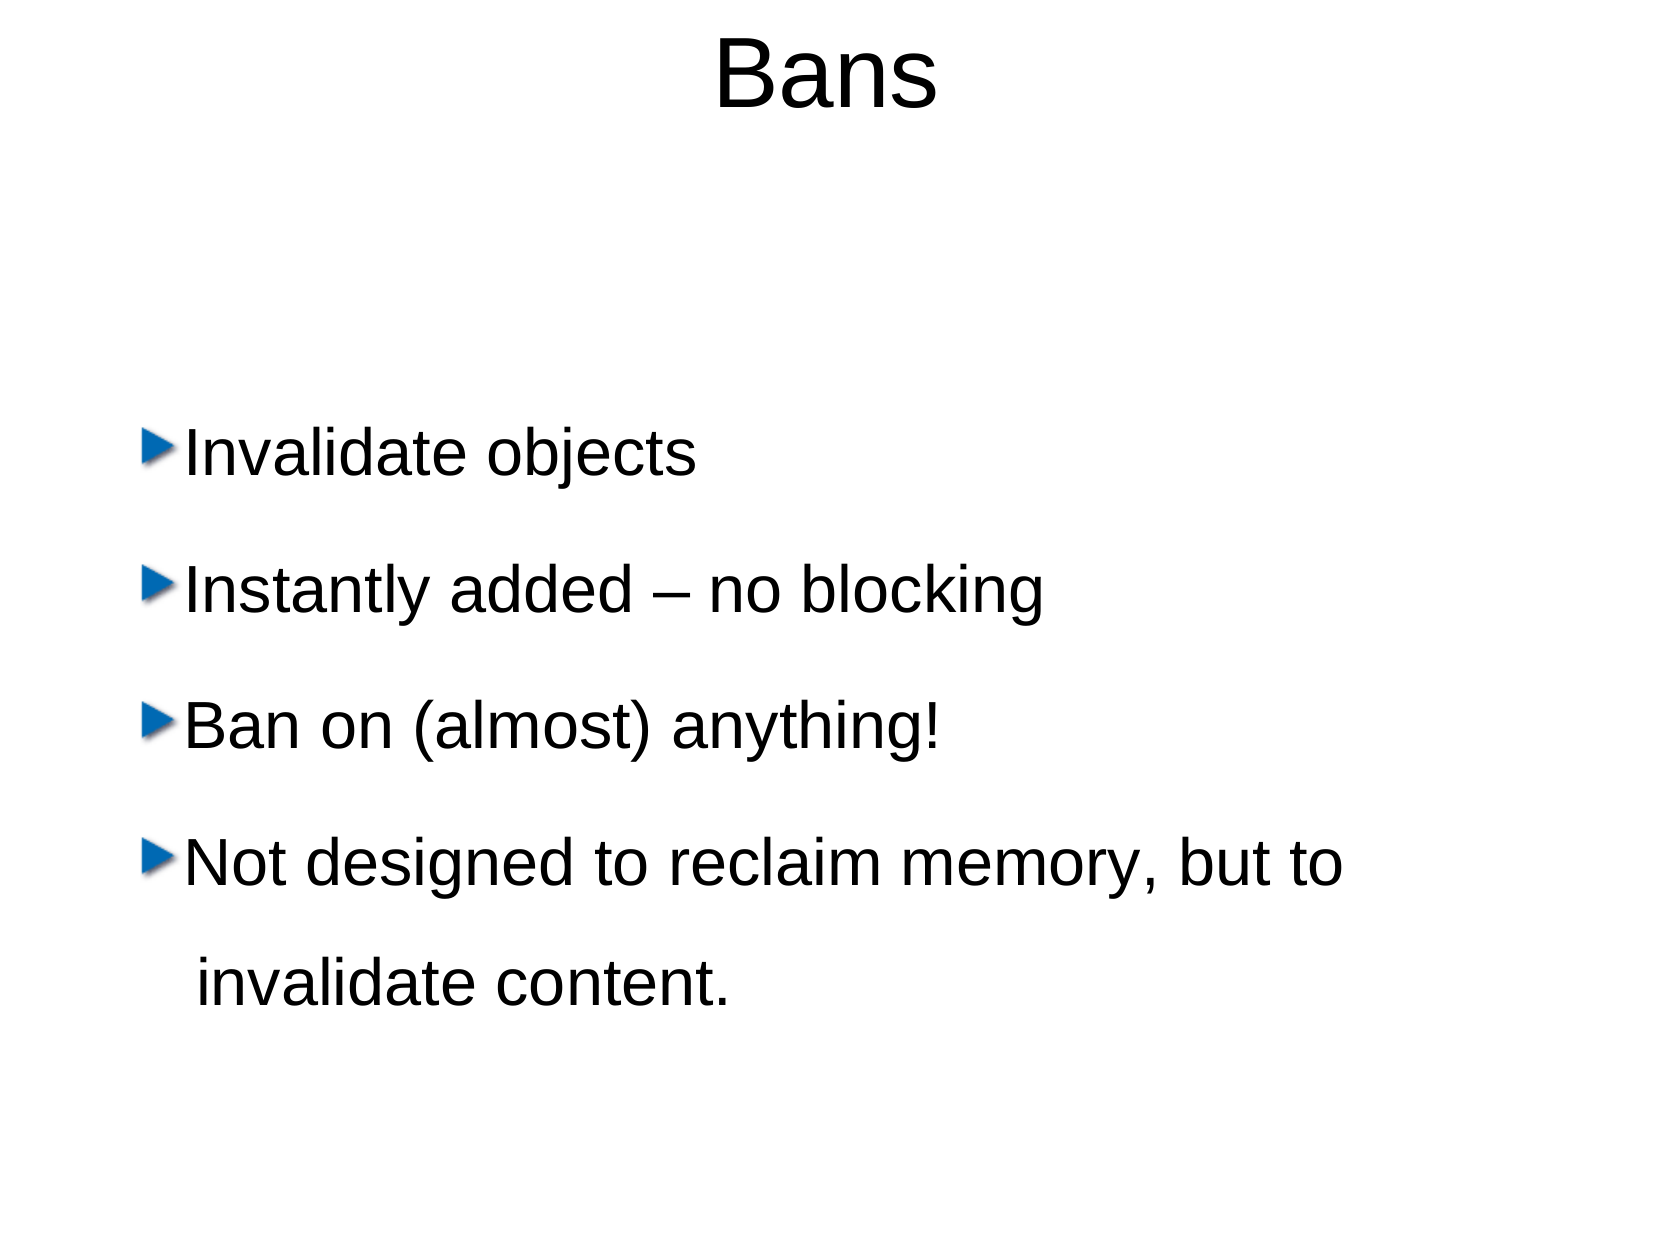

# Bans
Invalidate objects
Instantly added – no blocking
Ban on (almost) anything!
Not designed to reclaim memory, but to invalidate content.